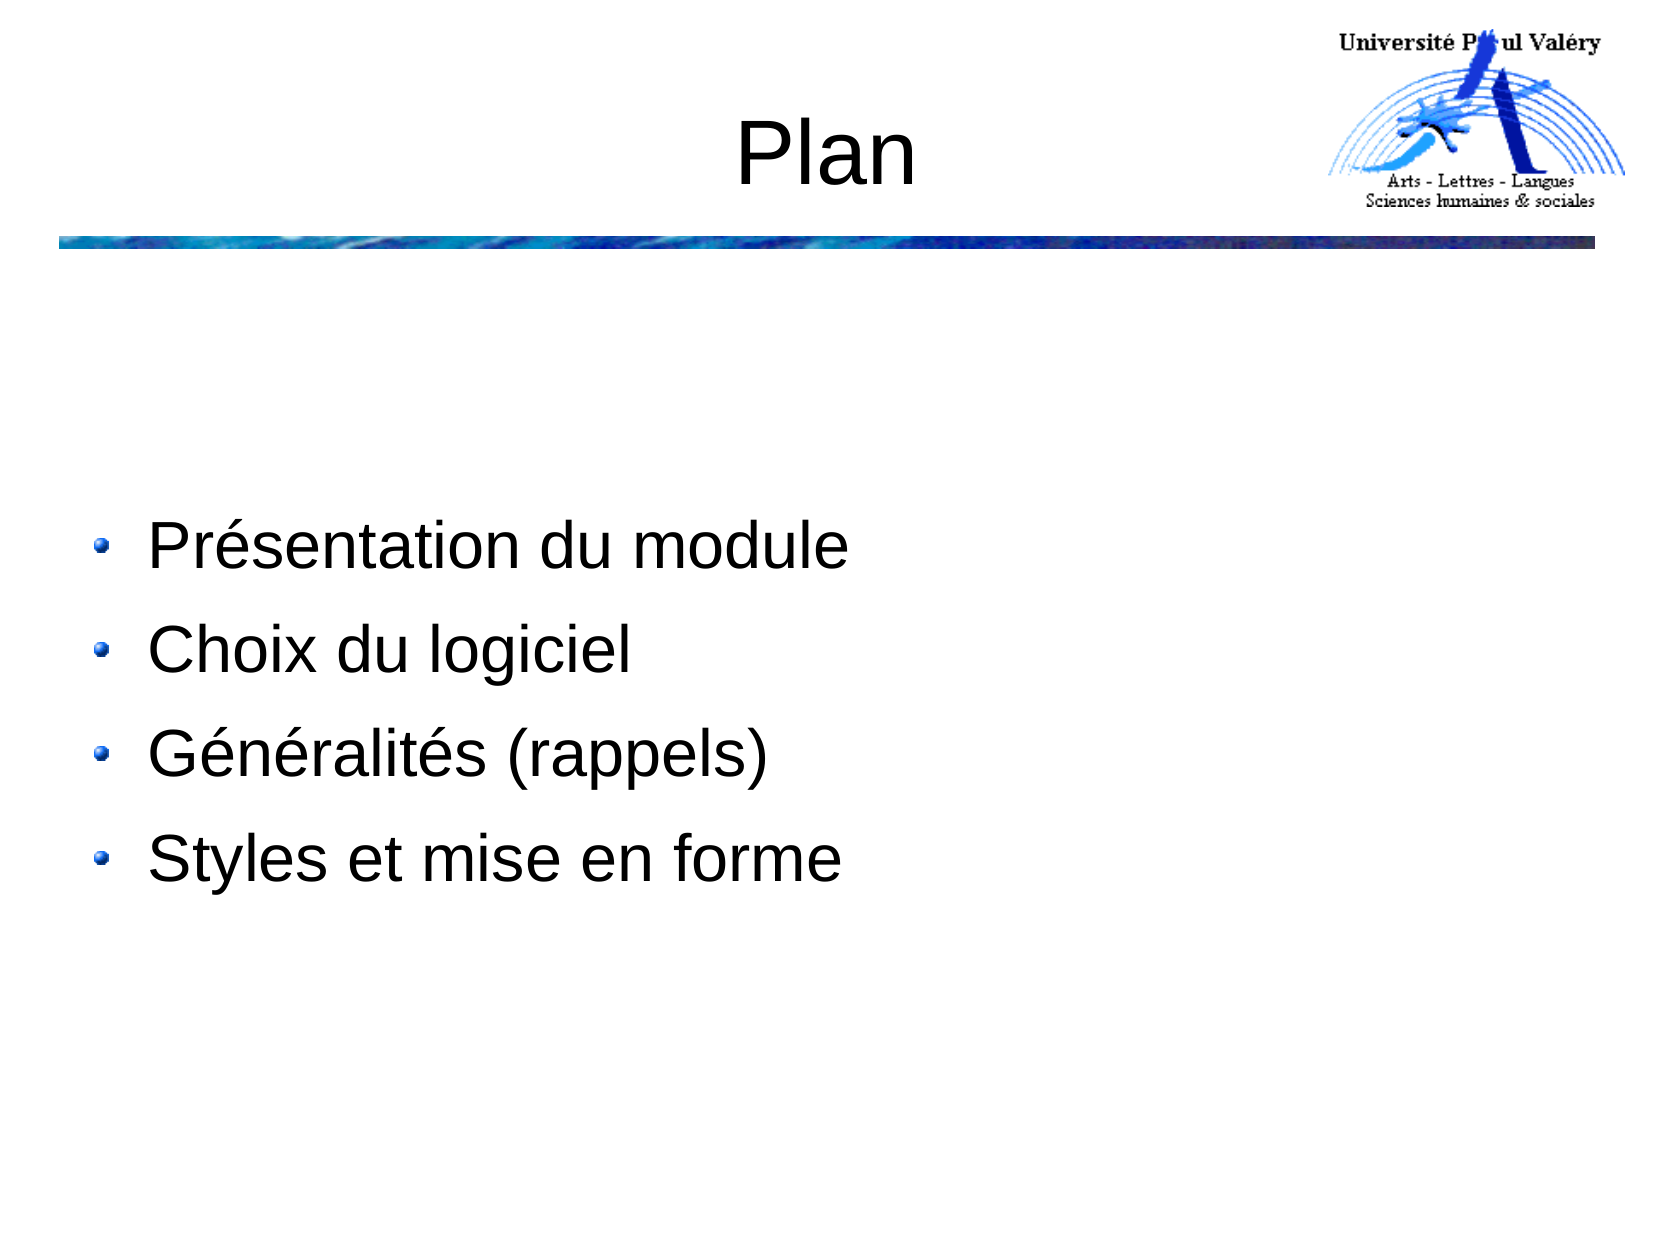

# Plan
Présentation du module
Choix du logiciel
Généralités (rappels)
Styles et mise en forme